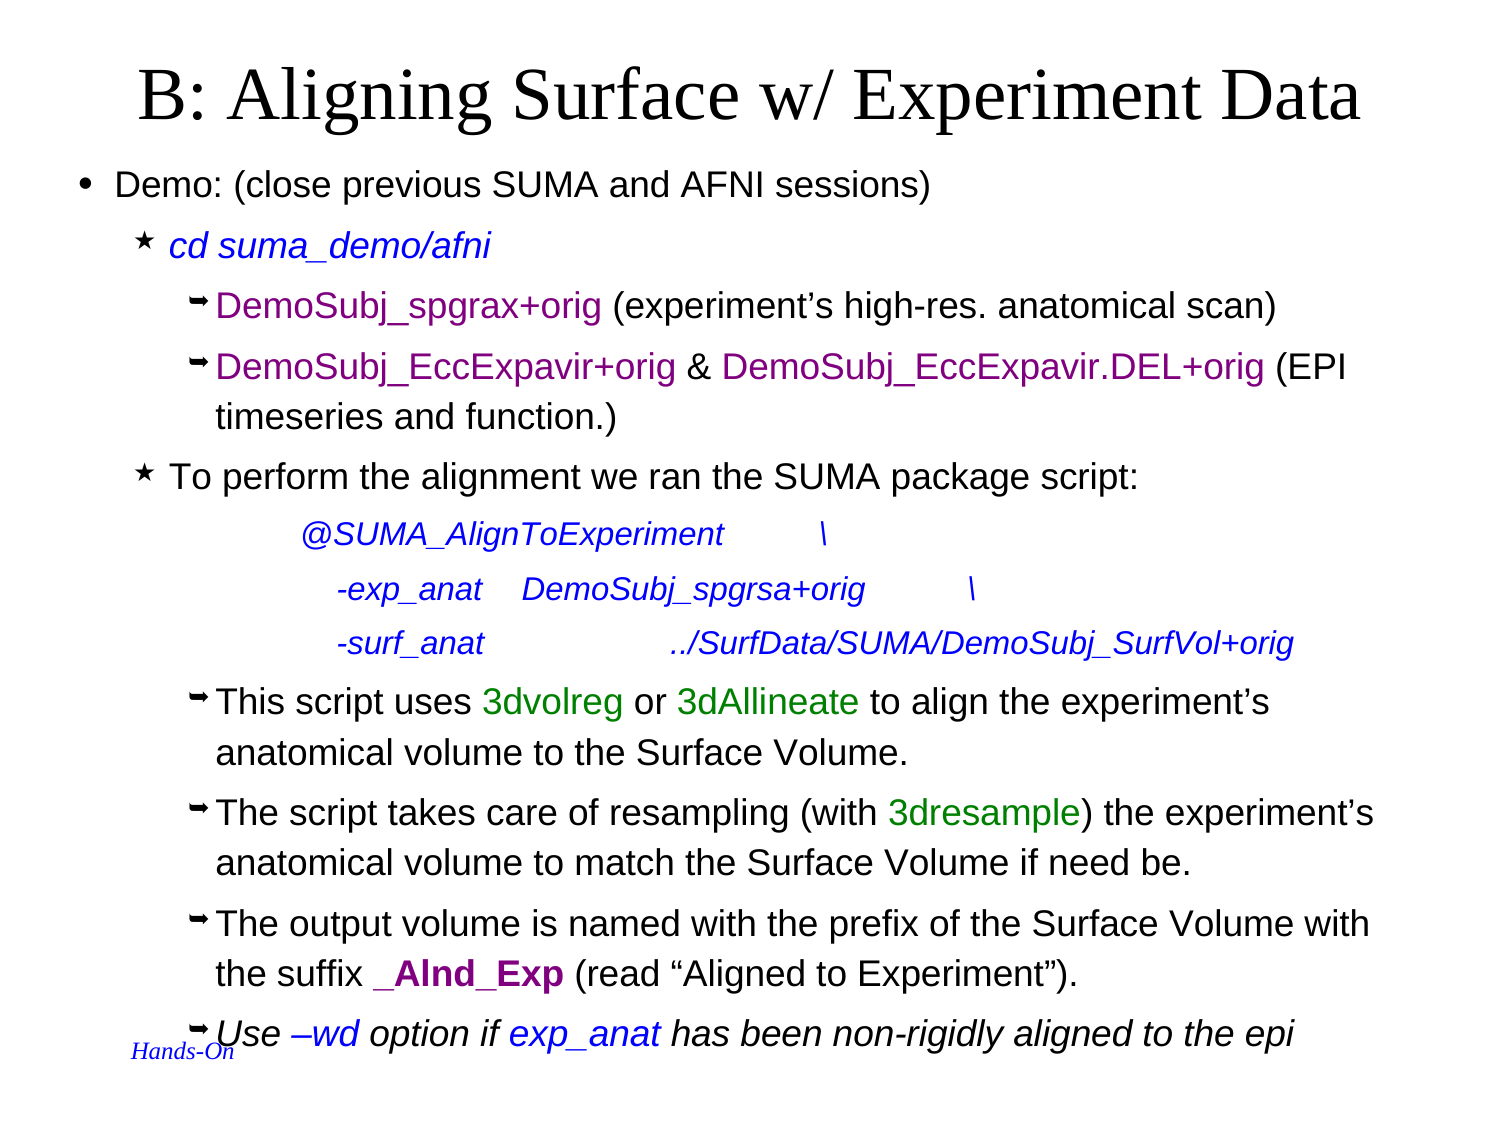

# B: Aligning Surface w/ Experiment Data
Demo: (close previous SUMA and AFNI sessions)
cd suma_demo/afni
DemoSubj_spgrax+orig (experiment’s high-res. anatomical scan)
DemoSubj_EccExpavir+orig & DemoSubj_EccExpavir.DEL+orig (EPI timeseries and function.)
To perform the alignment we ran the SUMA package script:
@SUMA_AlignToExperiment 				\
		-exp_anat 	DemoSubj_spgrsa+orig		\
 		-surf_anat 	../SurfData/SUMA/DemoSubj_SurfVol+orig
This script uses 3dvolreg or 3dAllineate to align the experiment’s anatomical volume to the Surface Volume.
The script takes care of resampling (with 3dresample) the experiment’s anatomical volume to match the Surface Volume if need be.
The output volume is named with the prefix of the Surface Volume with the suffix _Alnd_Exp (read “Aligned to Experiment”).
Use –wd option if exp_anat has been non-rigidly aligned to the epi
Hands-On